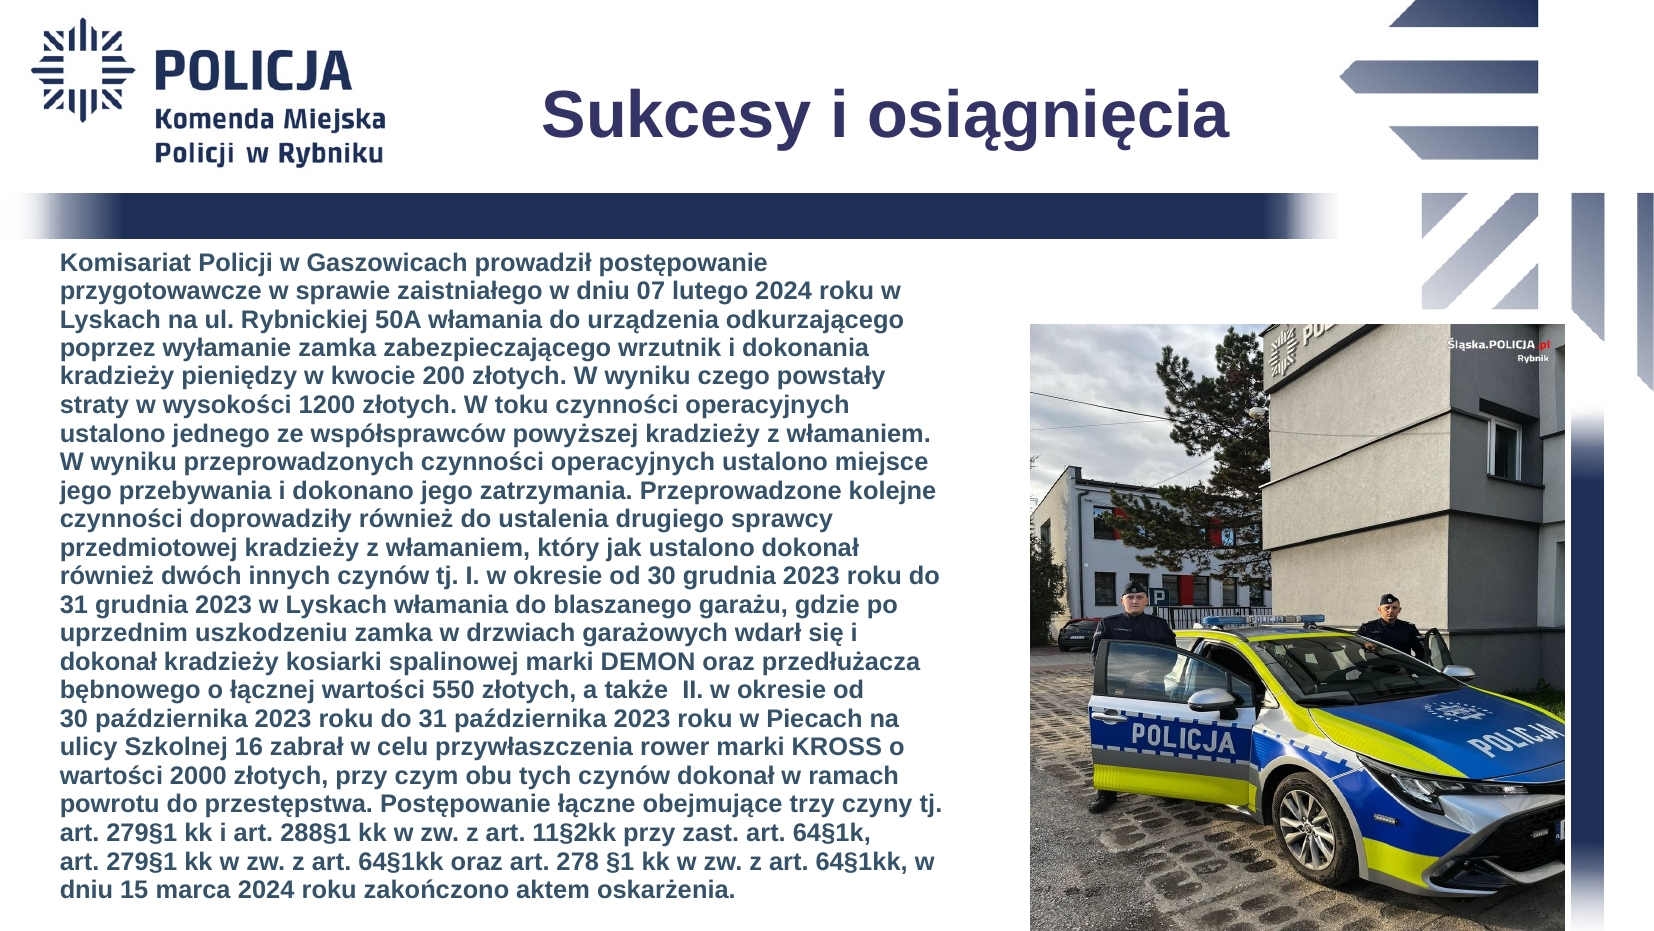

# Sukcesy i osiągnięcia
Komisariat Policji w Gaszowicach prowadził postępowanie przygotowawcze w sprawie zaistniałego w dniu 07 lutego 2024 roku w Lyskach na ul. Rybnickiej 50A włamania do urządzenia odkurzającego poprzez wyłamanie zamka zabezpieczającego wrzutnik i dokonania kradzieży pieniędzy w kwocie 200 złotych. W wyniku czego powstały straty w wysokości 1200 złotych. W toku czynności operacyjnych ustalono jednego ze współsprawców powyższej kradzieży z włamaniem. W wyniku przeprowadzonych czynności operacyjnych ustalono miejsce jego przebywania i dokonano jego zatrzymania. Przeprowadzone kolejne czynności doprowadziły również do ustalenia drugiego sprawcy przedmiotowej kradzieży z włamaniem, który jak ustalono dokonał również dwóch innych czynów tj. I. w okresie od 30 grudnia 2023 roku do 31 grudnia 2023 w Lyskach włamania do blaszanego garażu, gdzie po uprzednim uszkodzeniu zamka w drzwiach garażowych wdarł się i dokonał kradzieży kosiarki spalinowej marki DEMON oraz przedłużacza bębnowego o łącznej wartości 550 złotych, a także II. w okresie od 30 października 2023 roku do 31 października 2023 roku w Piecach na ulicy Szkolnej 16 zabrał w celu przywłaszczenia rower marki KROSS o wartości 2000 złotych, przy czym obu tych czynów dokonał w ramach powrotu do przestępstwa. Postępowanie łączne obejmujące trzy czyny tj. art. 279§1 kk i art. 288§1 kk w zw. z art. 11§2kk przy zast. art. 64§1k, art. 279§1 kk w zw. z art. 64§1kk oraz art. 278 §1 kk w zw. z art. 64§1kk, w dniu 15 marca 2024 roku zakończono aktem oskarżenia.